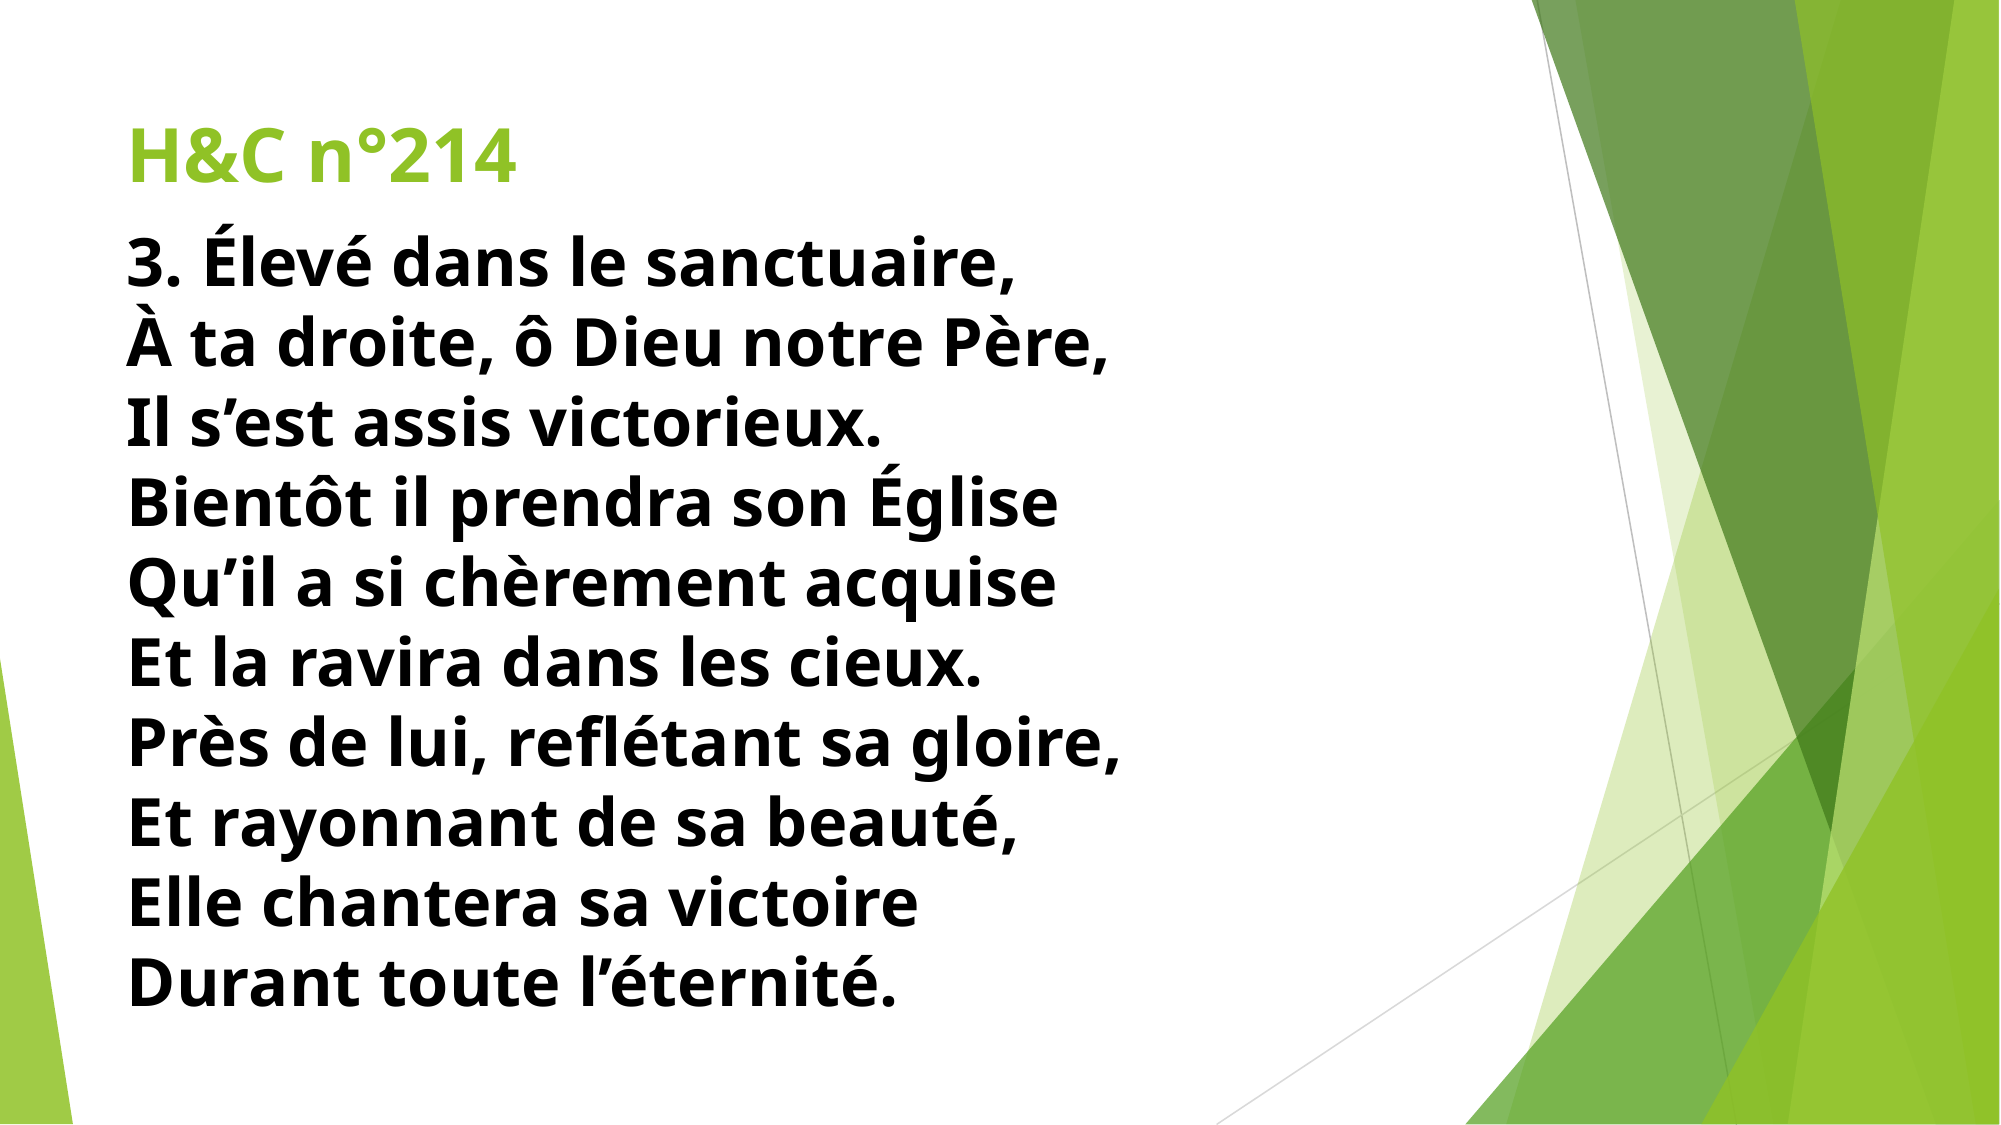

H&C n°214
3. Élevé dans le sanctuaire,
À ta droite, ô Dieu notre Père,
Il s’est assis victorieux.
Bientôt il prendra son Église
Qu’il a si chèrement acquise
Et la ravira dans les cieux.
Près de lui, reflétant sa gloire,
Et rayonnant de sa beauté,
Elle chantera sa victoire
Durant toute l’éternité.